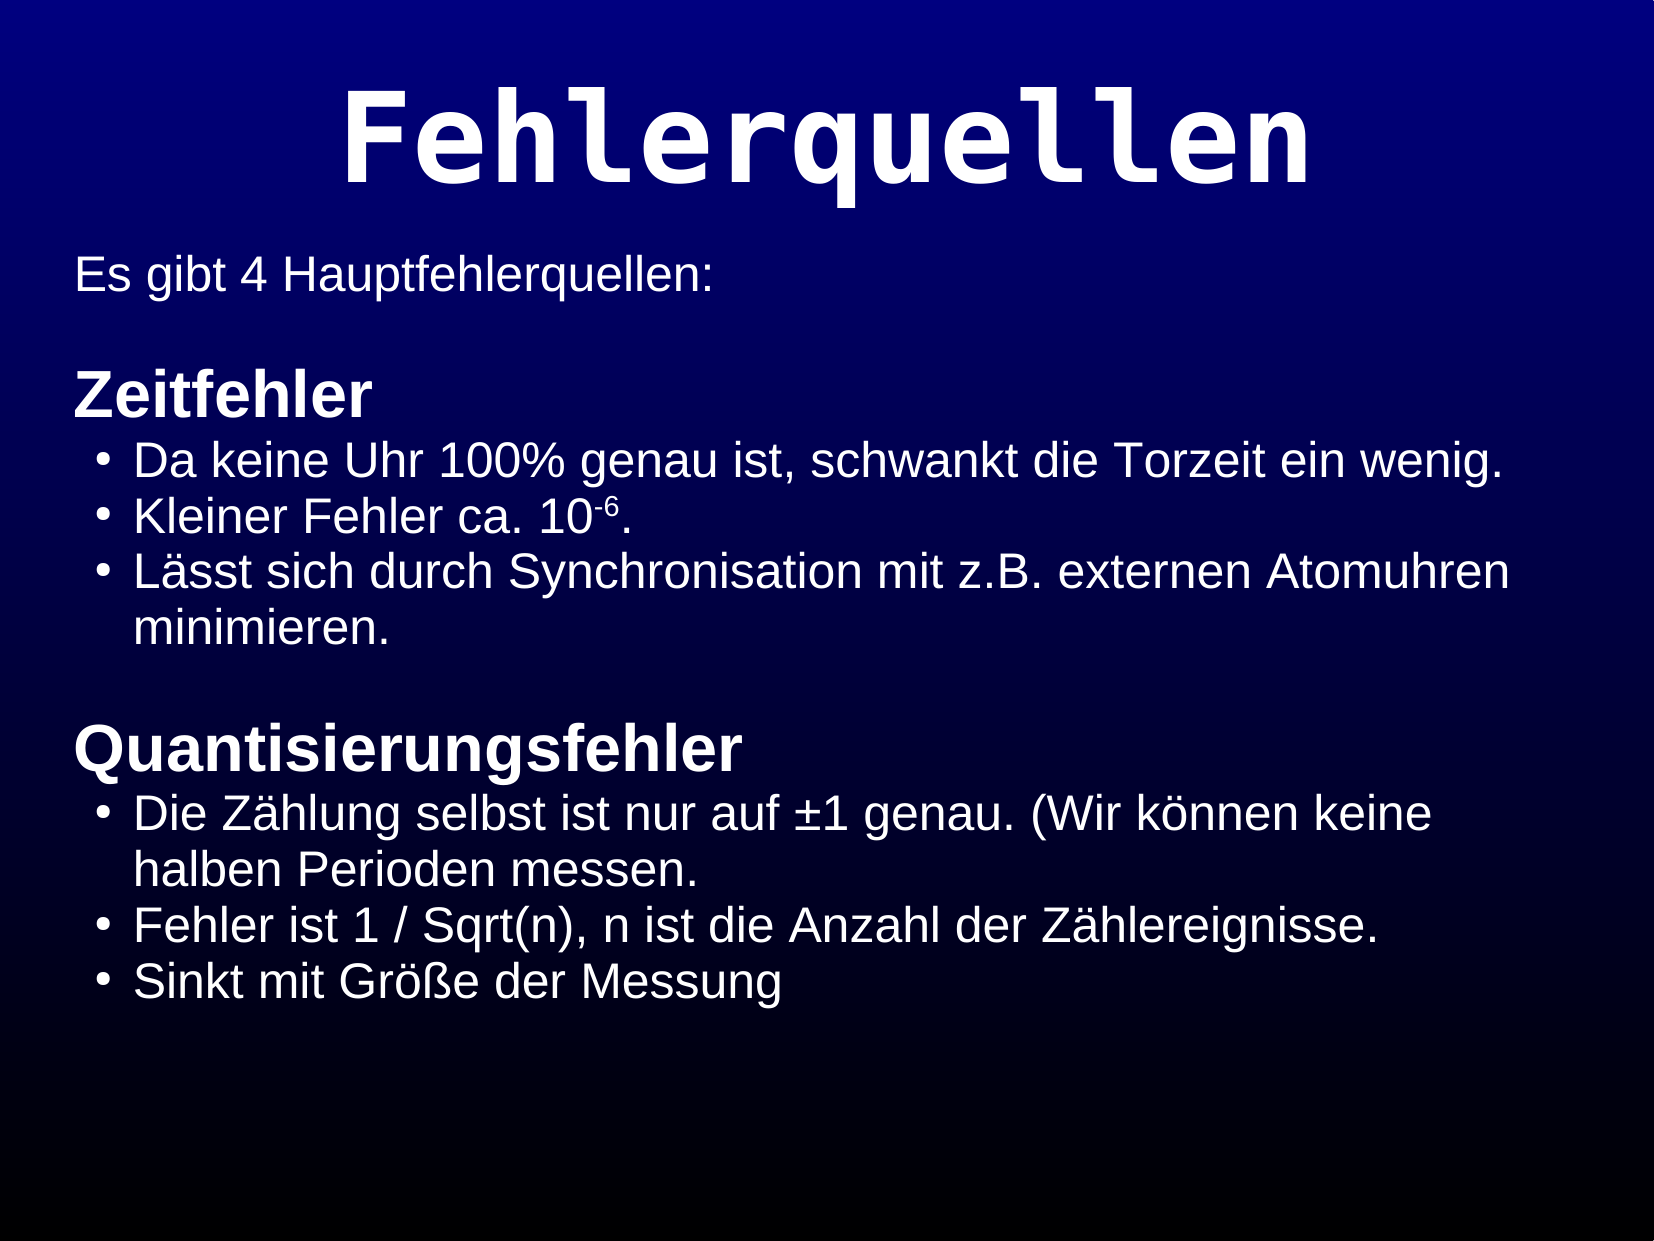

Fehlerquellen
Es gibt 4 Hauptfehlerquellen:
Zeitfehler
Da keine Uhr 100% genau ist, schwankt die Torzeit ein wenig.
Kleiner Fehler ca. 10-6.
Lässt sich durch Synchronisation mit z.B. externen Atomuhren minimieren.
Quantisierungsfehler
Die Zählung selbst ist nur auf ±1 genau. (Wir können keine halben Perioden messen.
Fehler ist 1 / Sqrt(n), n ist die Anzahl der Zählereignisse.
Sinkt mit Größe der Messung